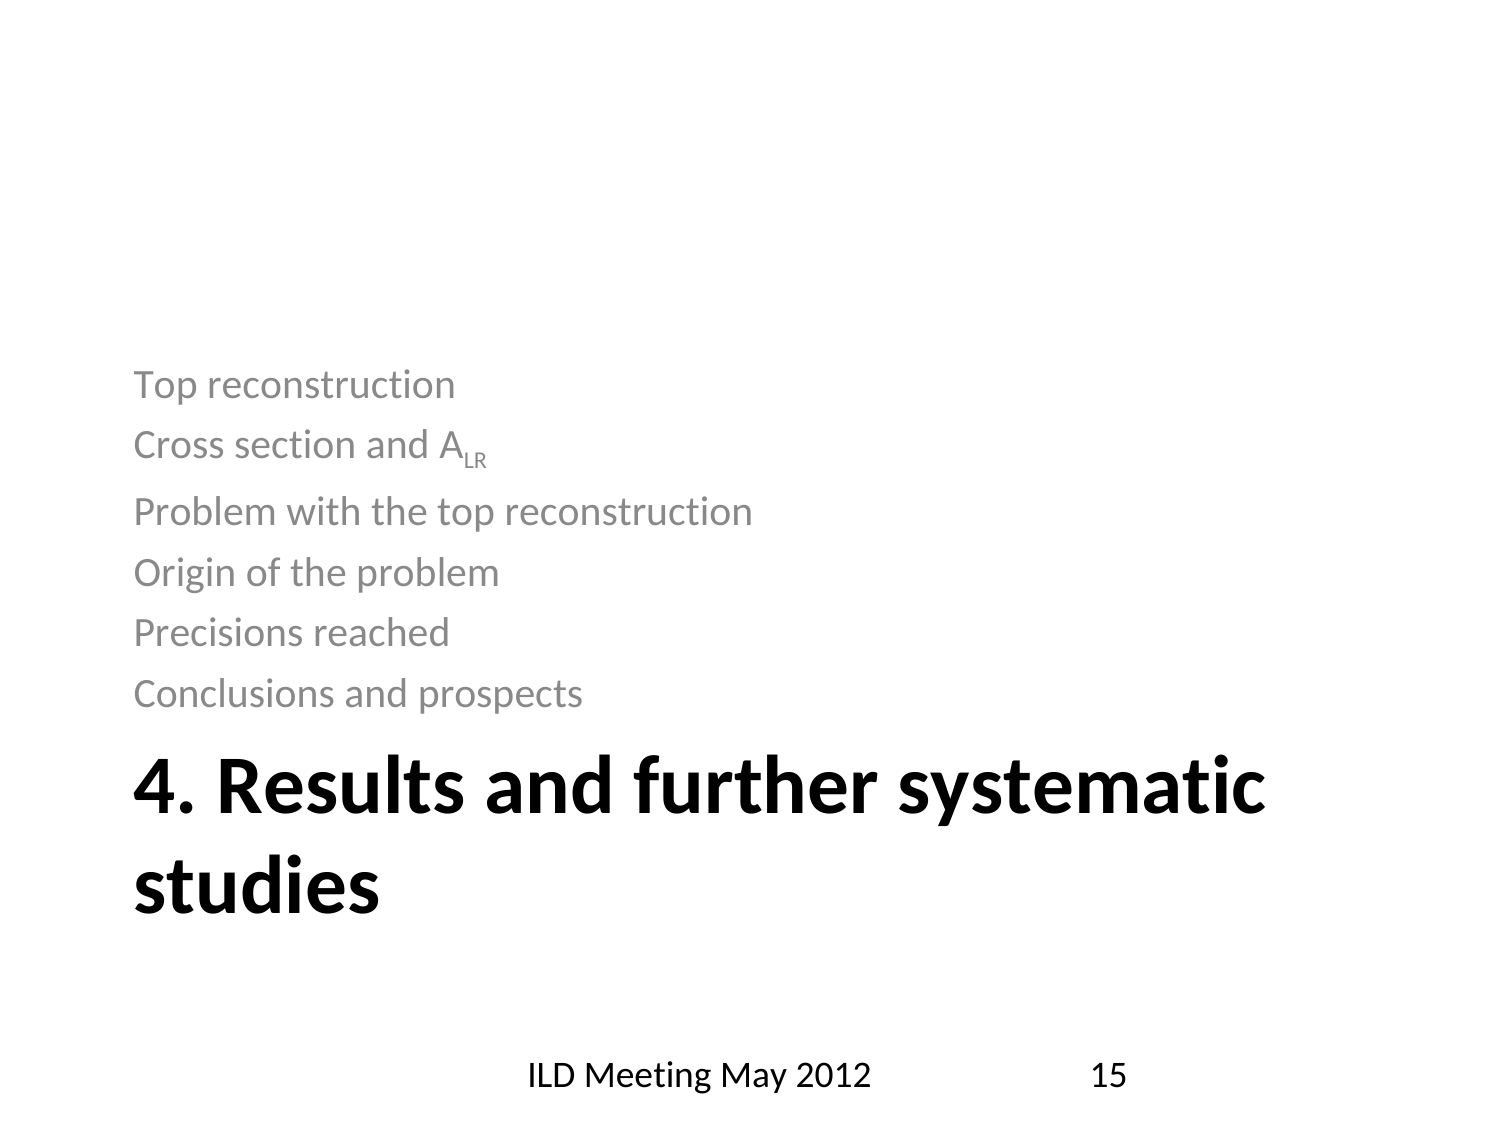

Top reconstruction
Cross section and ALR
Problem with the top reconstruction
Origin of the problem
Precisions reached
Conclusions and prospects
# 4. Results and further systematic studies
15
ILD Meeting May 2012